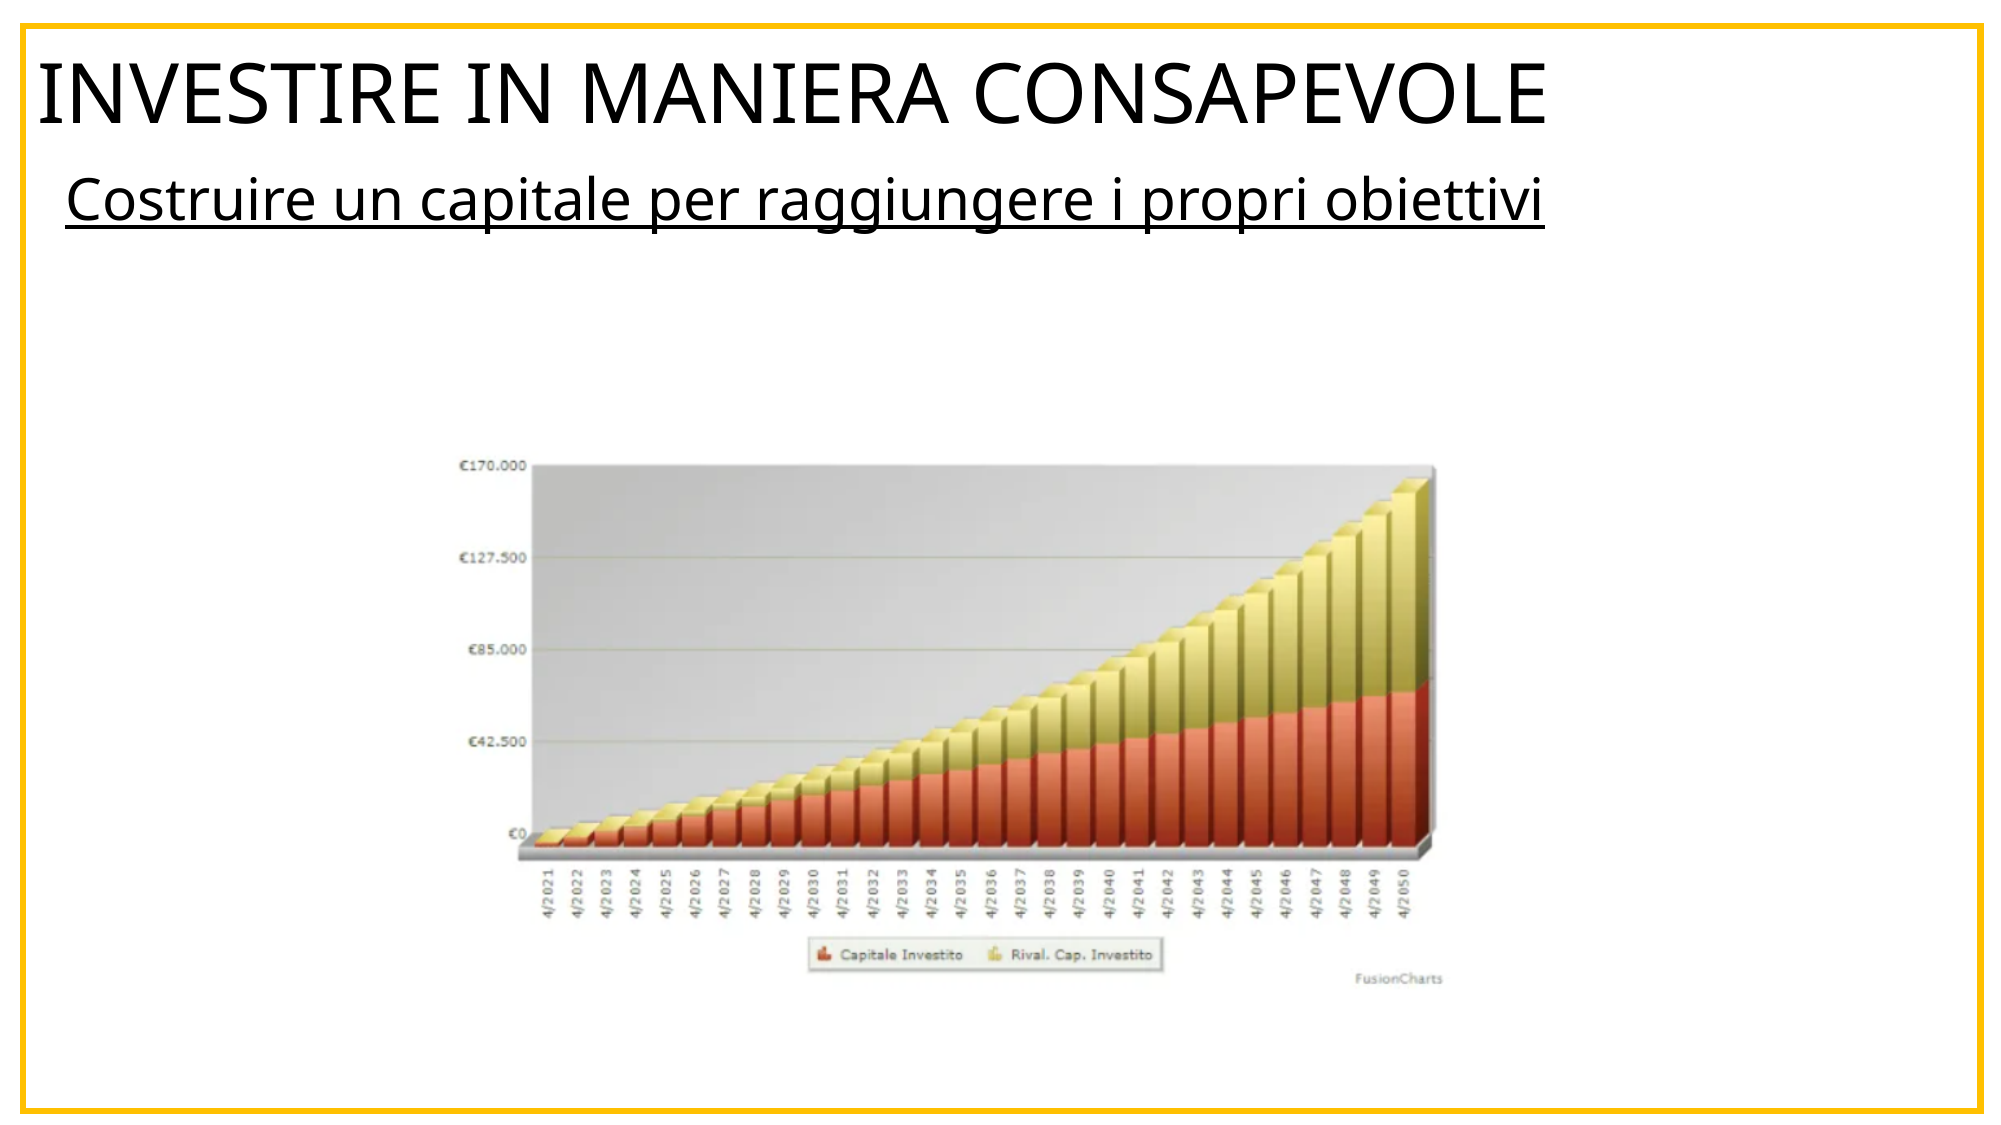

INVESTIRE IN MANIERA CONSAPEVOLE
Costruire un capitale per raggiungere i propri obiettivi